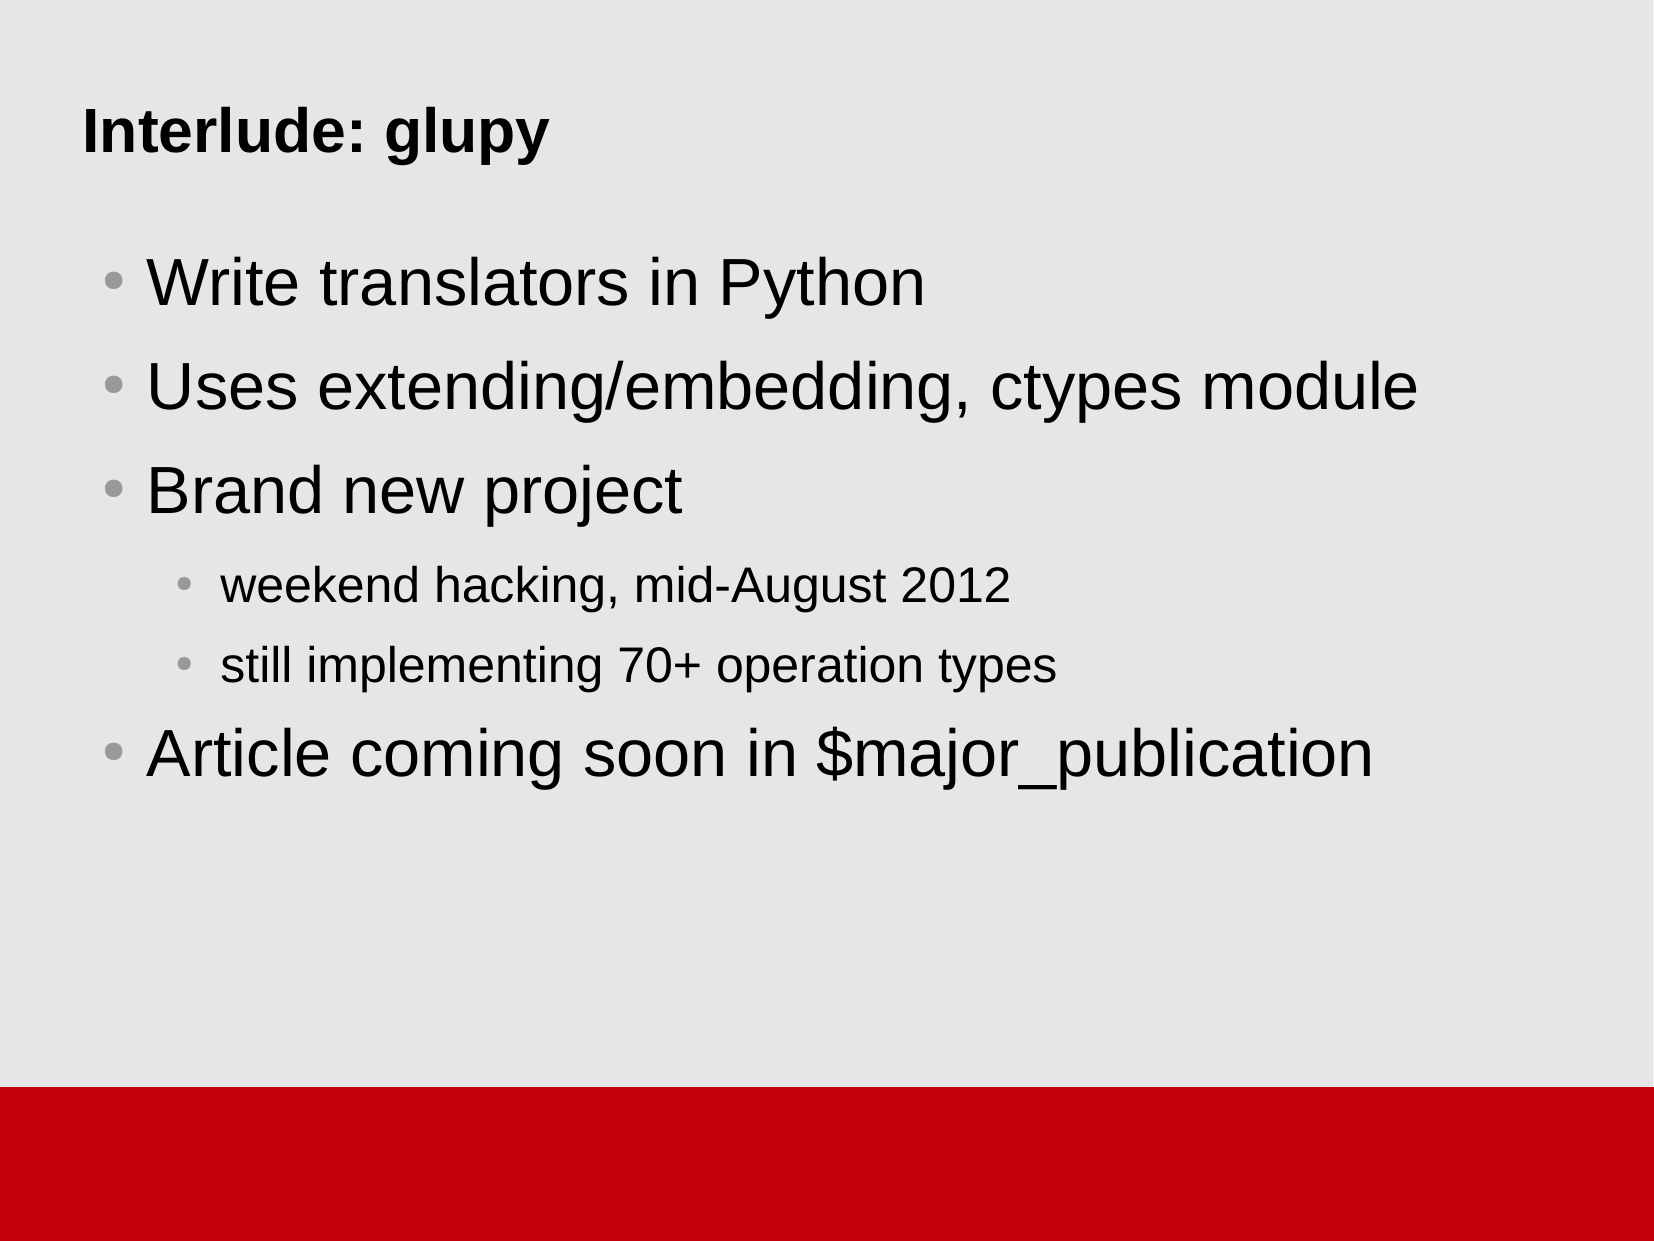

# Interlude: glupy
Write translators in Python
Uses extending/embedding, ctypes module
Brand new project
weekend hacking, mid-August 2012
still implementing 70+ operation types
Article coming soon in $major_publication